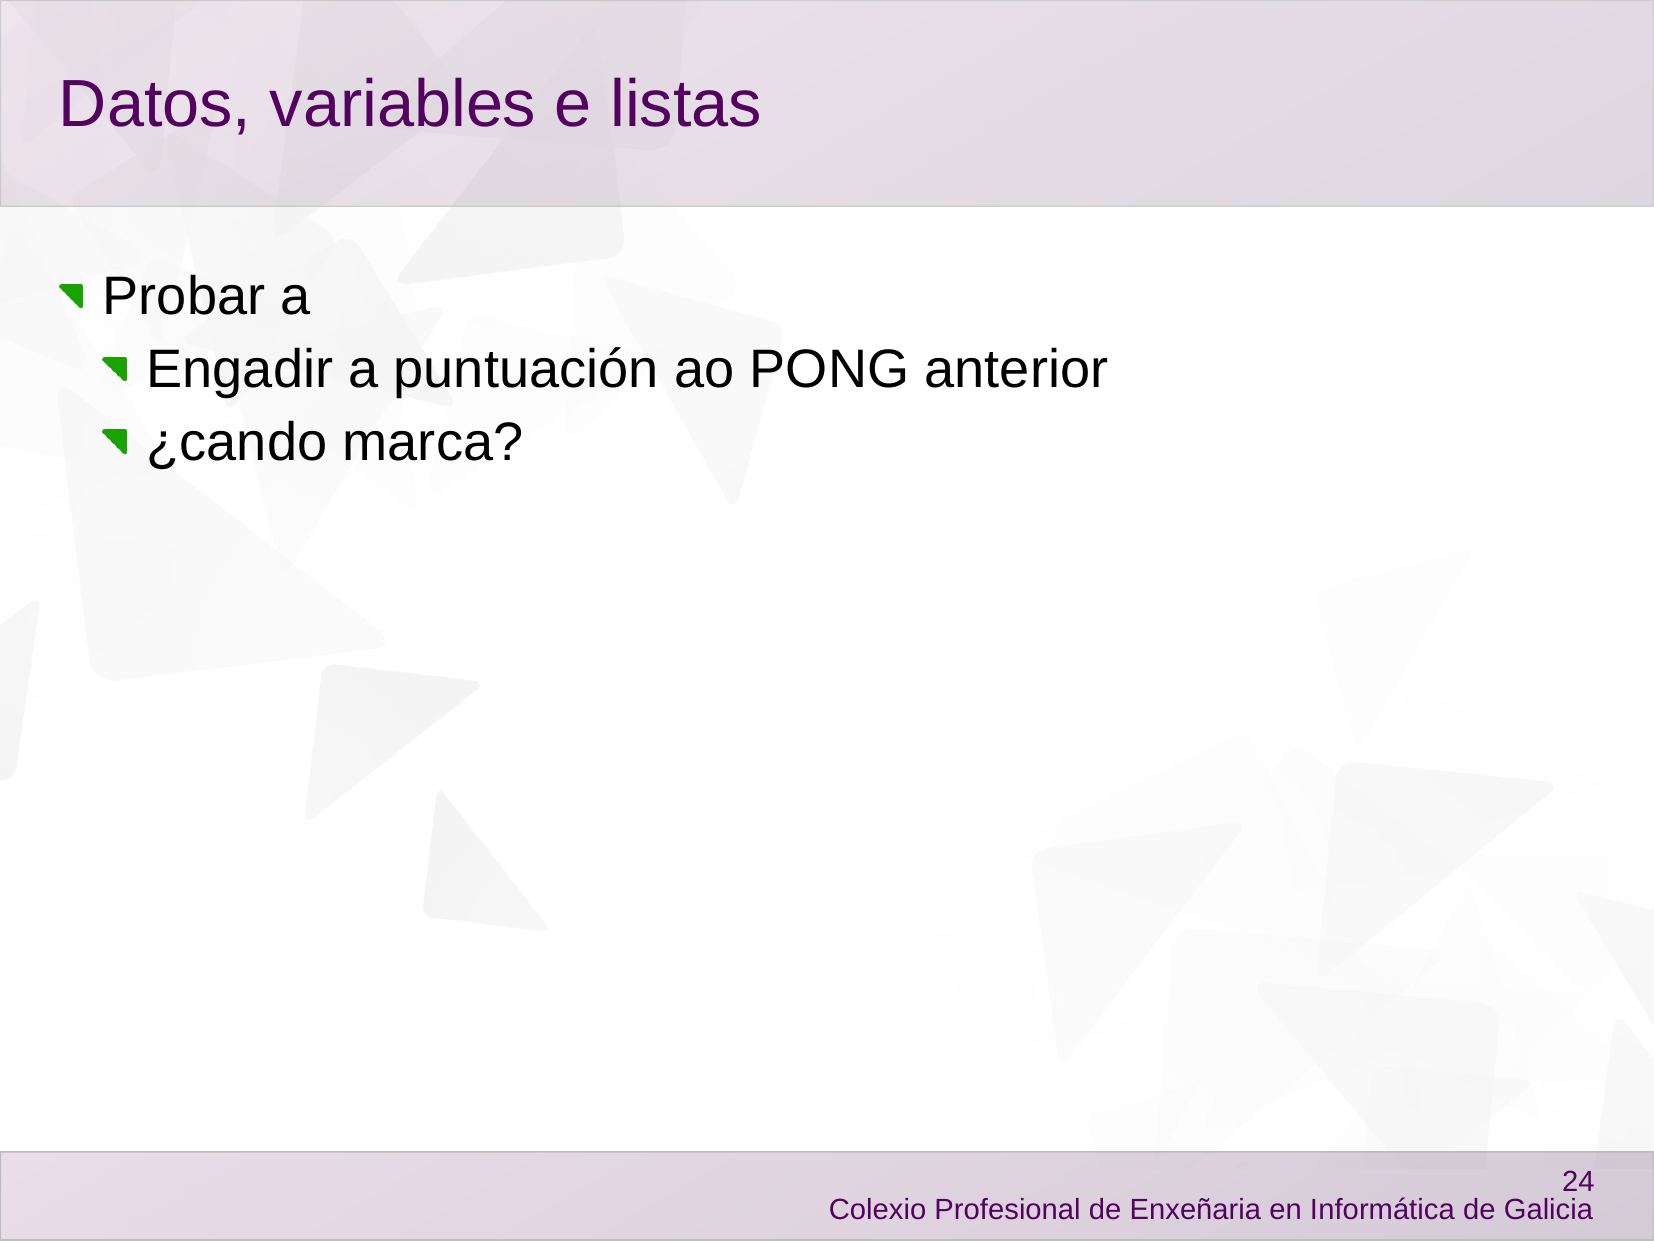

# Datos, variables e listas
Probar a
Engadir a puntuación ao PONG anterior
¿cando marca?
24
Colexio Profesional de Enxeñaria en Informática de Galicia